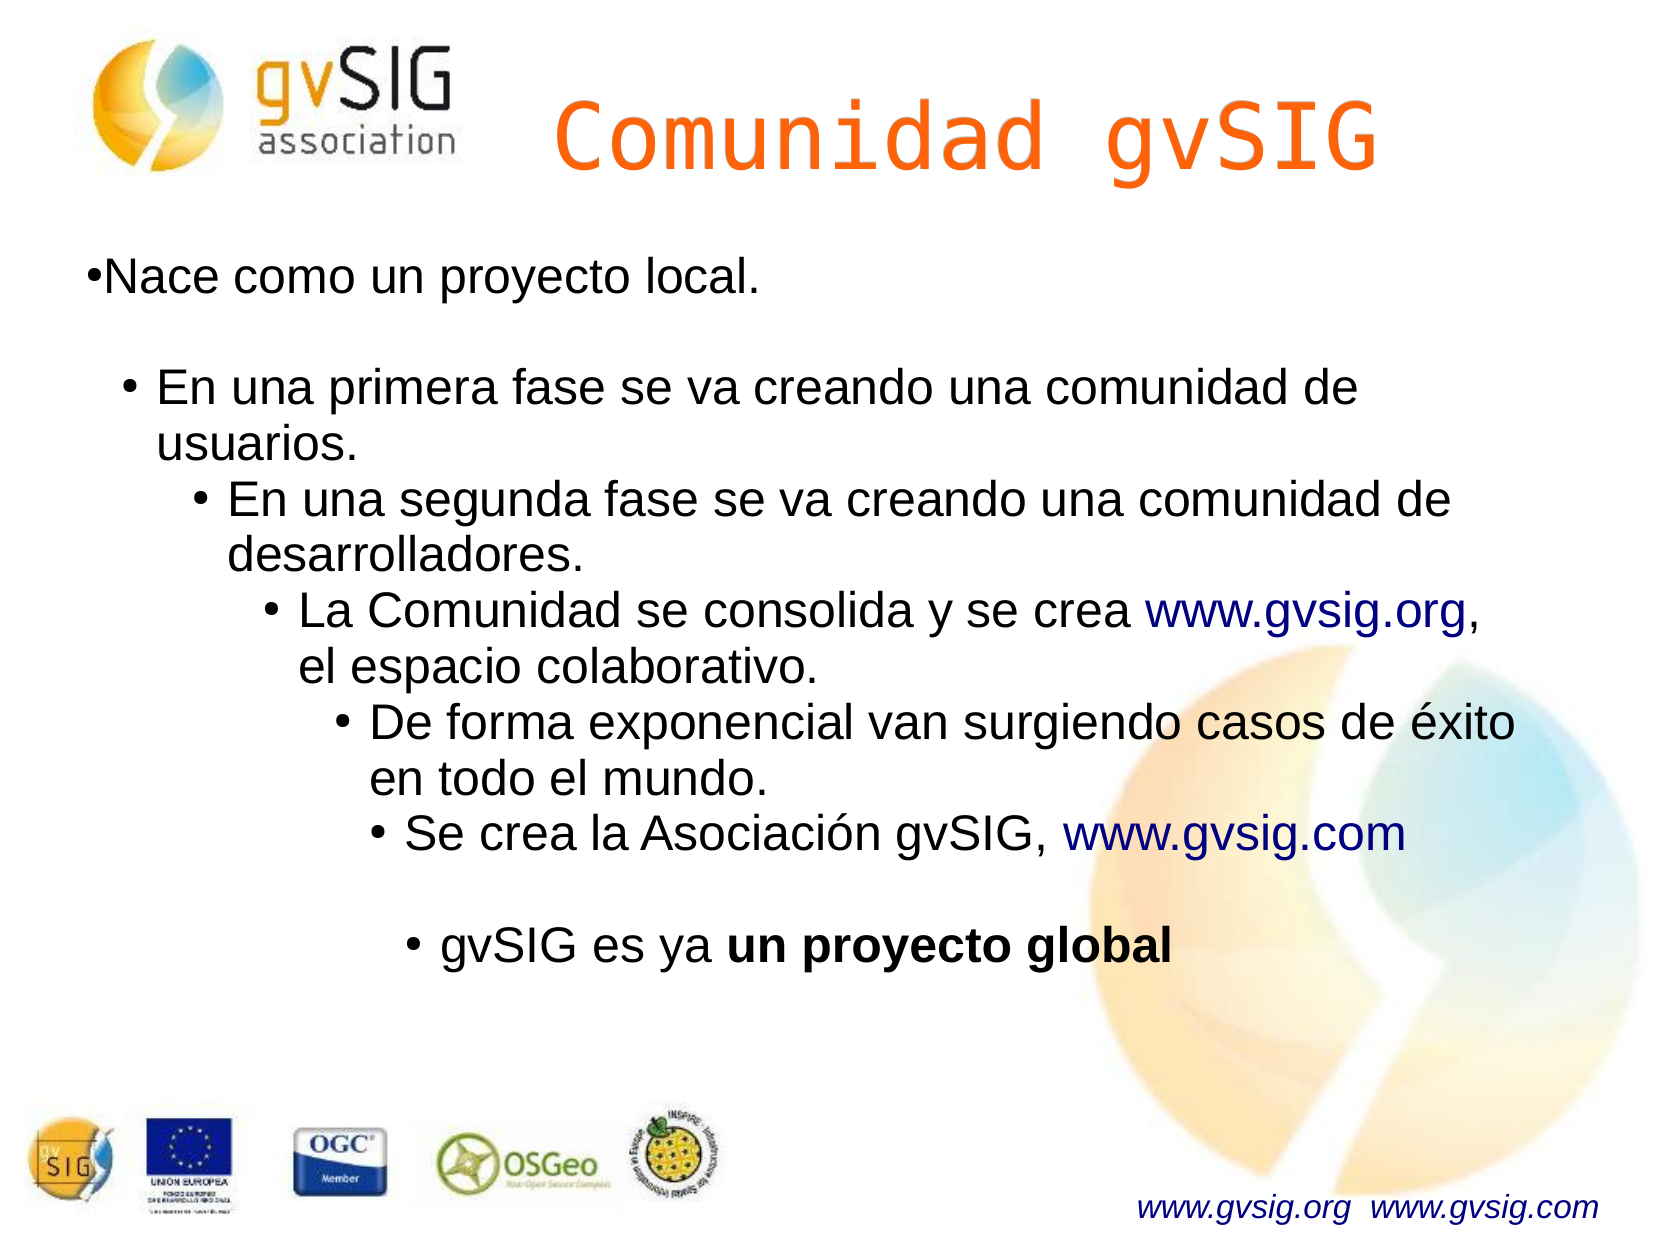

Comunidad gvSIG
Nace como un proyecto local.
En una primera fase se va creando una comunidad de usuarios.
En una segunda fase se va creando una comunidad de desarrolladores.
La Comunidad se consolida y se crea www.gvsig.org, el espacio colaborativo.
De forma exponencial van surgiendo casos de éxito en todo el mundo.
Se crea la Asociación gvSIG, www.gvsig.com
gvSIG es ya un proyecto global